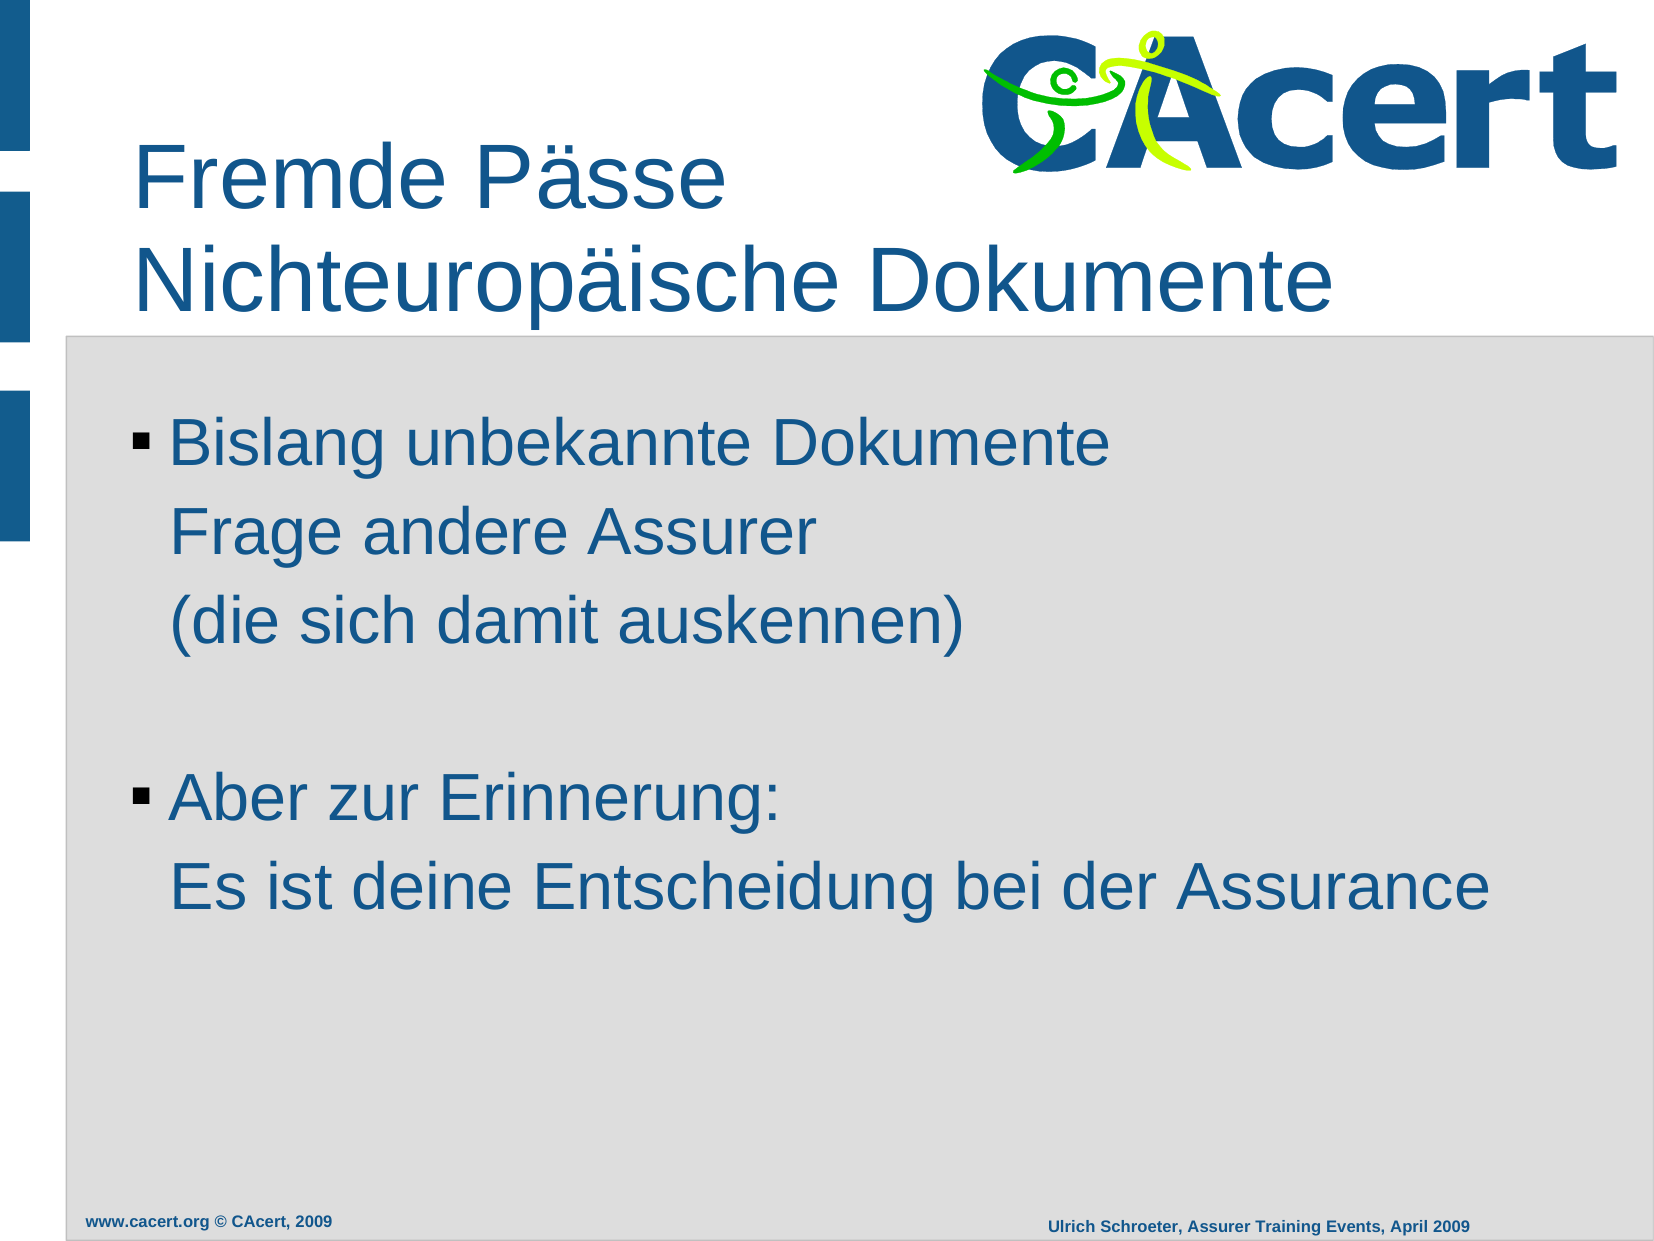

Fremde Pässe
Nichteuropäische Dokumente
 Bislang unbekannte Dokumente
 Frage andere Assurer
 (die sich damit auskennen)
 Aber zur Erinnerung:
 Es ist deine Entscheidung bei der Assurance